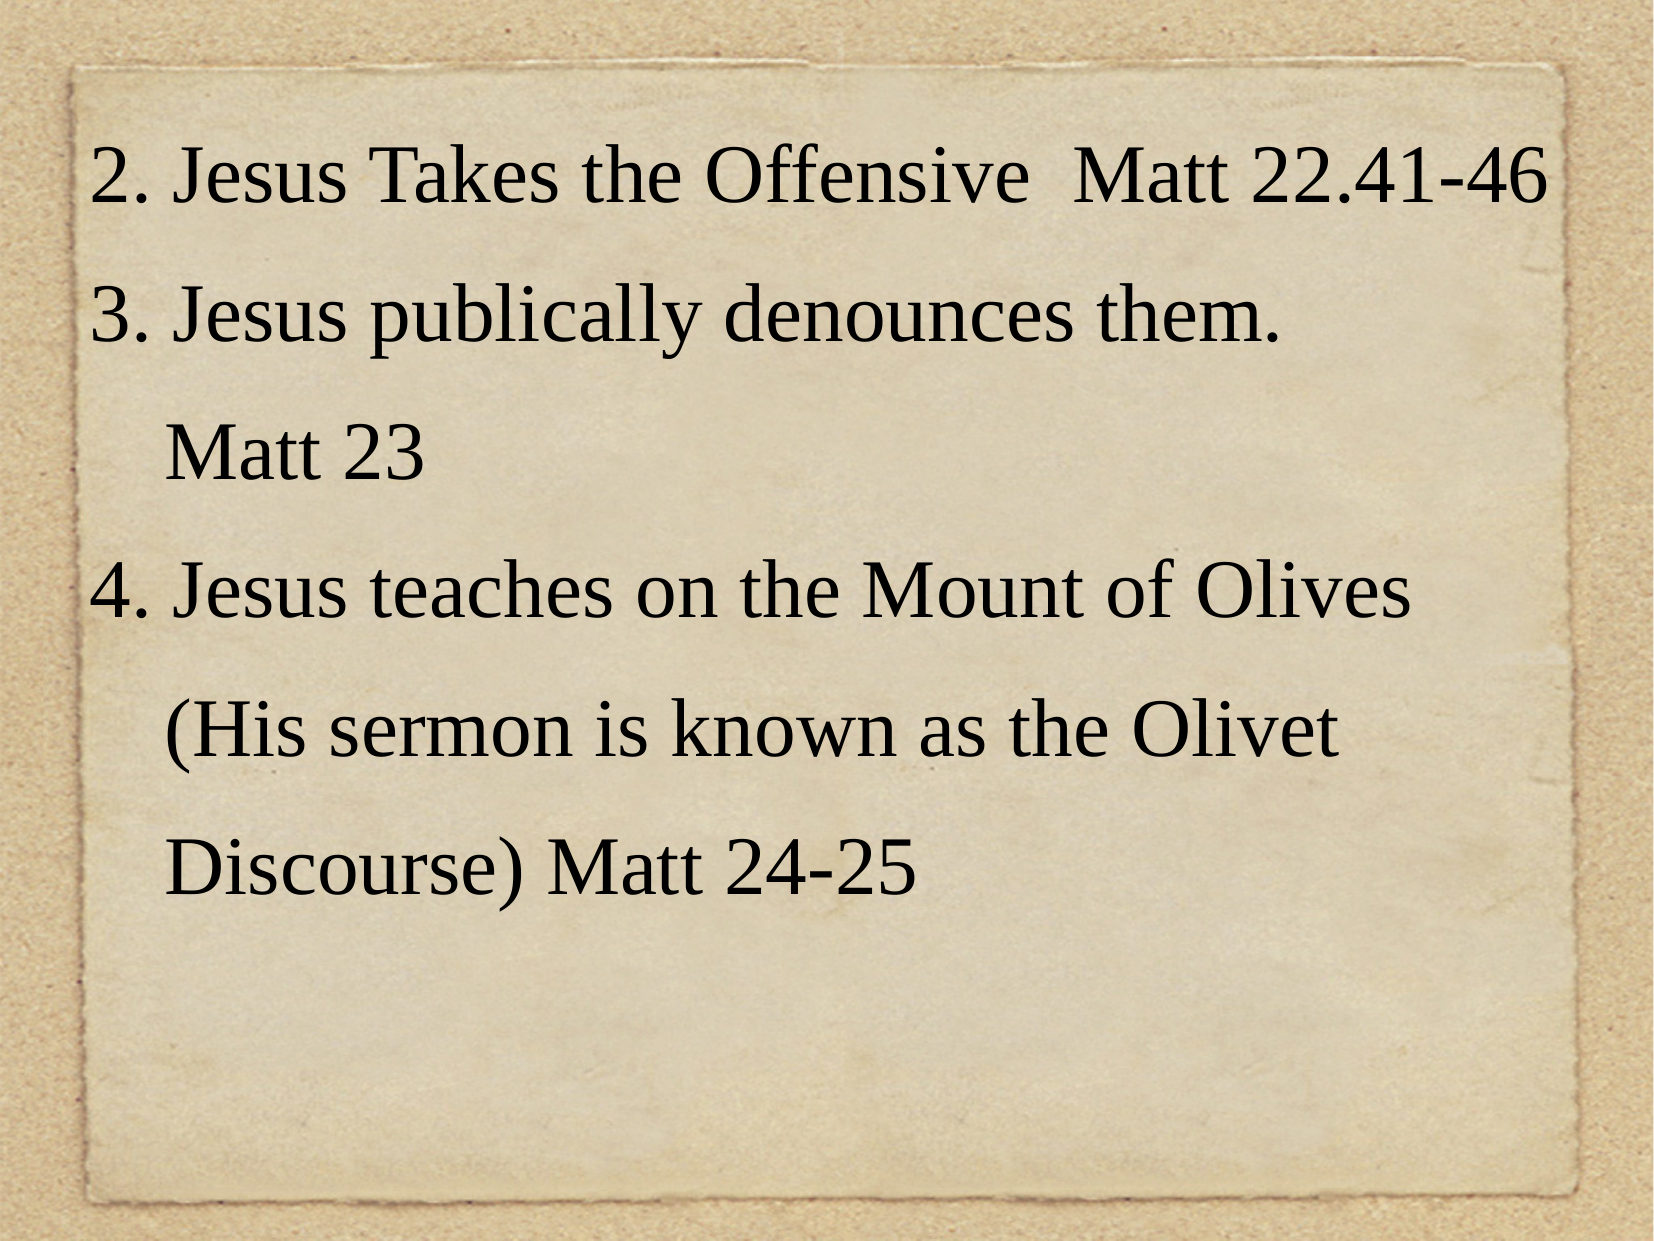

2. Jesus Takes the Offensive Matt 22.41-46
3. Jesus publically denounces them.
	Matt 23
4. Jesus teaches on the Mount of Olives 			(His sermon is known as the Olivet 				Discourse) Matt 24-25